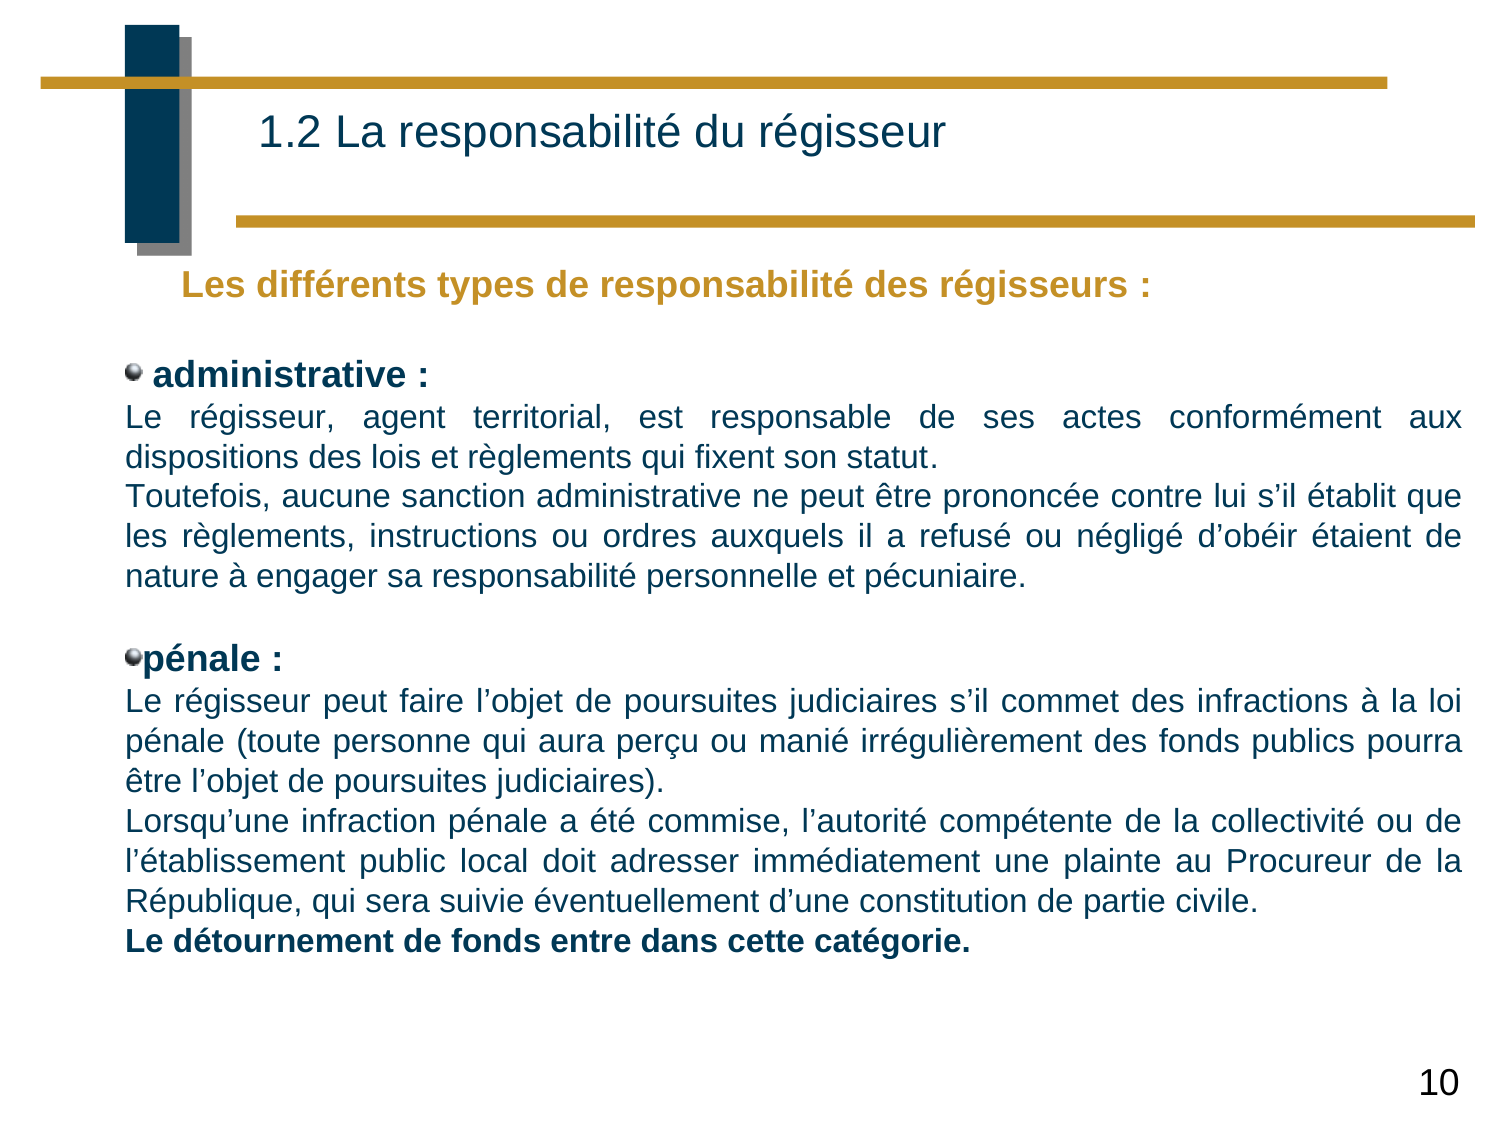

# 1.2 La responsabilité du régisseur
Les différents types de responsabilité des régisseurs :
 administrative :
Le régisseur, agent territorial, est responsable de ses actes conformément aux dispositions des lois et règlements qui fixent son statut.
Toutefois, aucune sanction administrative ne peut être prononcée contre lui s’il établit que les règlements, instructions ou ordres auxquels il a refusé ou négligé d’obéir étaient de nature à engager sa responsabilité personnelle et pécuniaire.
pénale :
Le régisseur peut faire l’objet de poursuites judiciaires s’il commet des infractions à la loi pénale (toute personne qui aura perçu ou manié irrégulièrement des fonds publics pourra être l’objet de poursuites judiciaires).
Lorsqu’une infraction pénale a été commise, l’autorité compétente de la collectivité ou de l’établissement public local doit adresser immédiatement une plainte au Procureur de la République, qui sera suivie éventuellement d’une constitution de partie civile.
Le détournement de fonds entre dans cette catégorie.
 10